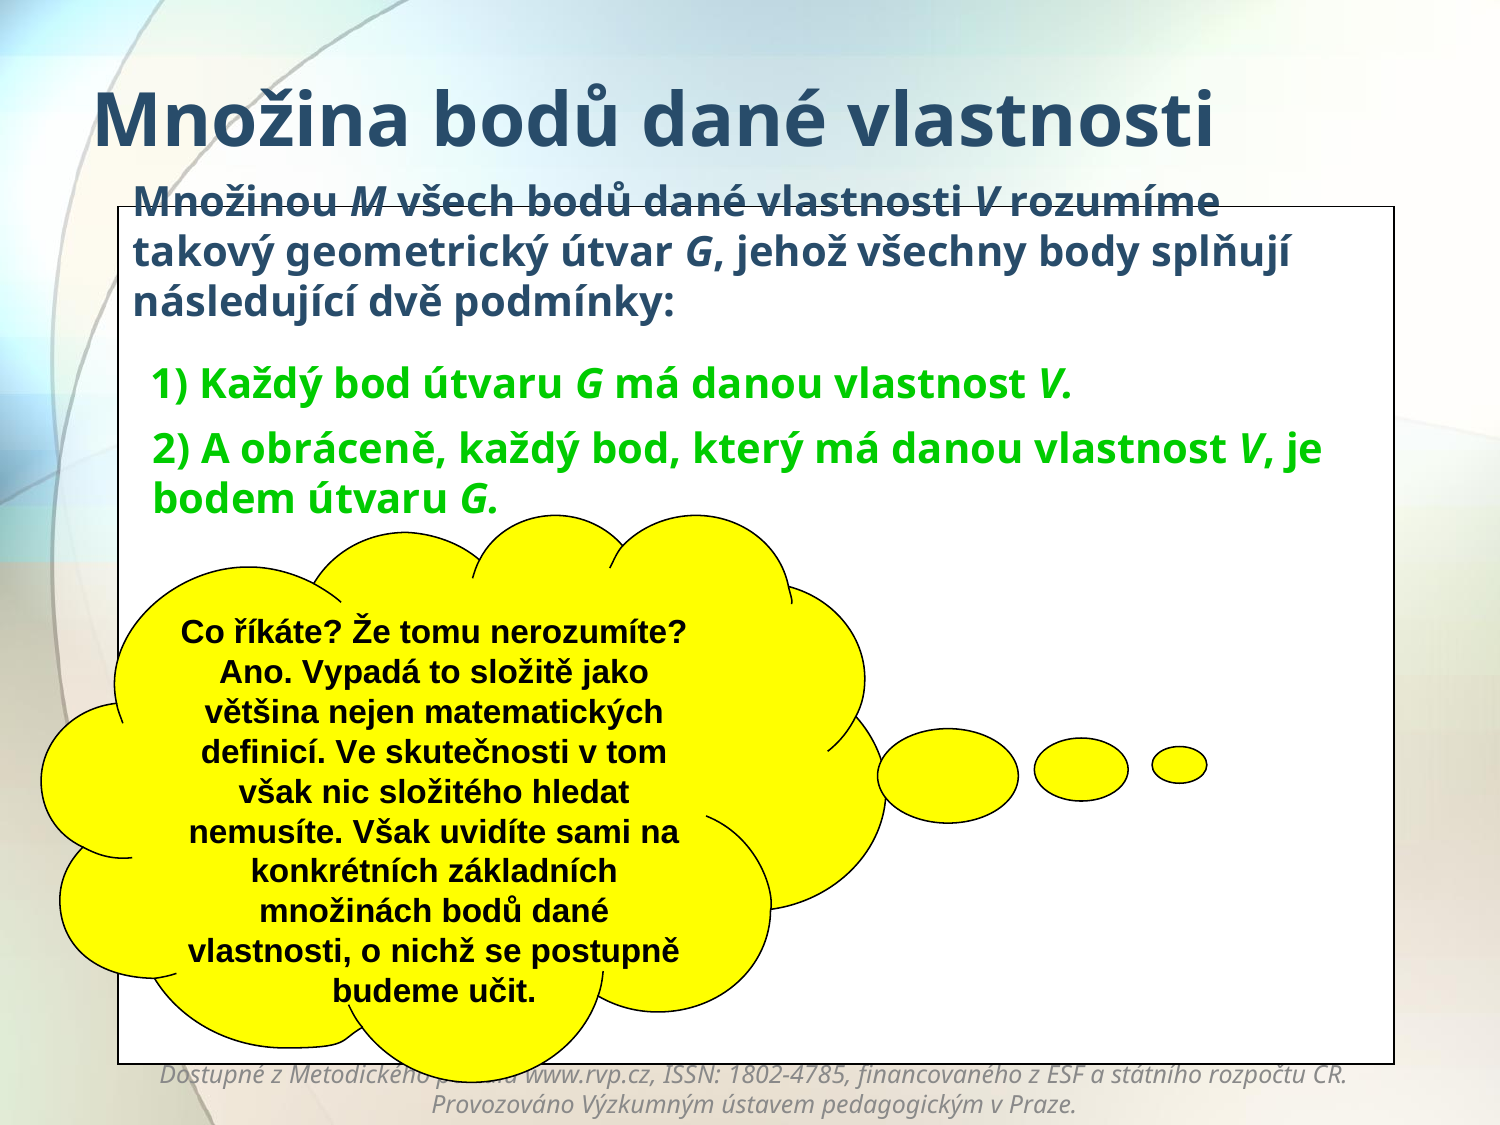

# Množina bodů dané vlastnosti
Množinou M všech bodů dané vlastnosti V rozumíme takový geometrický útvar G, jehož všechny body splňují následující dvě podmínky:
1) Každý bod útvaru G má danou vlastnost V.
2) A obráceně, každý bod, který má danou vlastnost V, je bodem útvaru G.
Co říkáte? Že tomu nerozumíte? Ano. Vypadá to složitě jako většina nejen matematických definicí. Ve skutečnosti v tom však nic složitého hledat nemusíte. Však uvidíte sami na konkrétních základních množinách bodů dané vlastnosti, o nichž se postupně budeme učit.